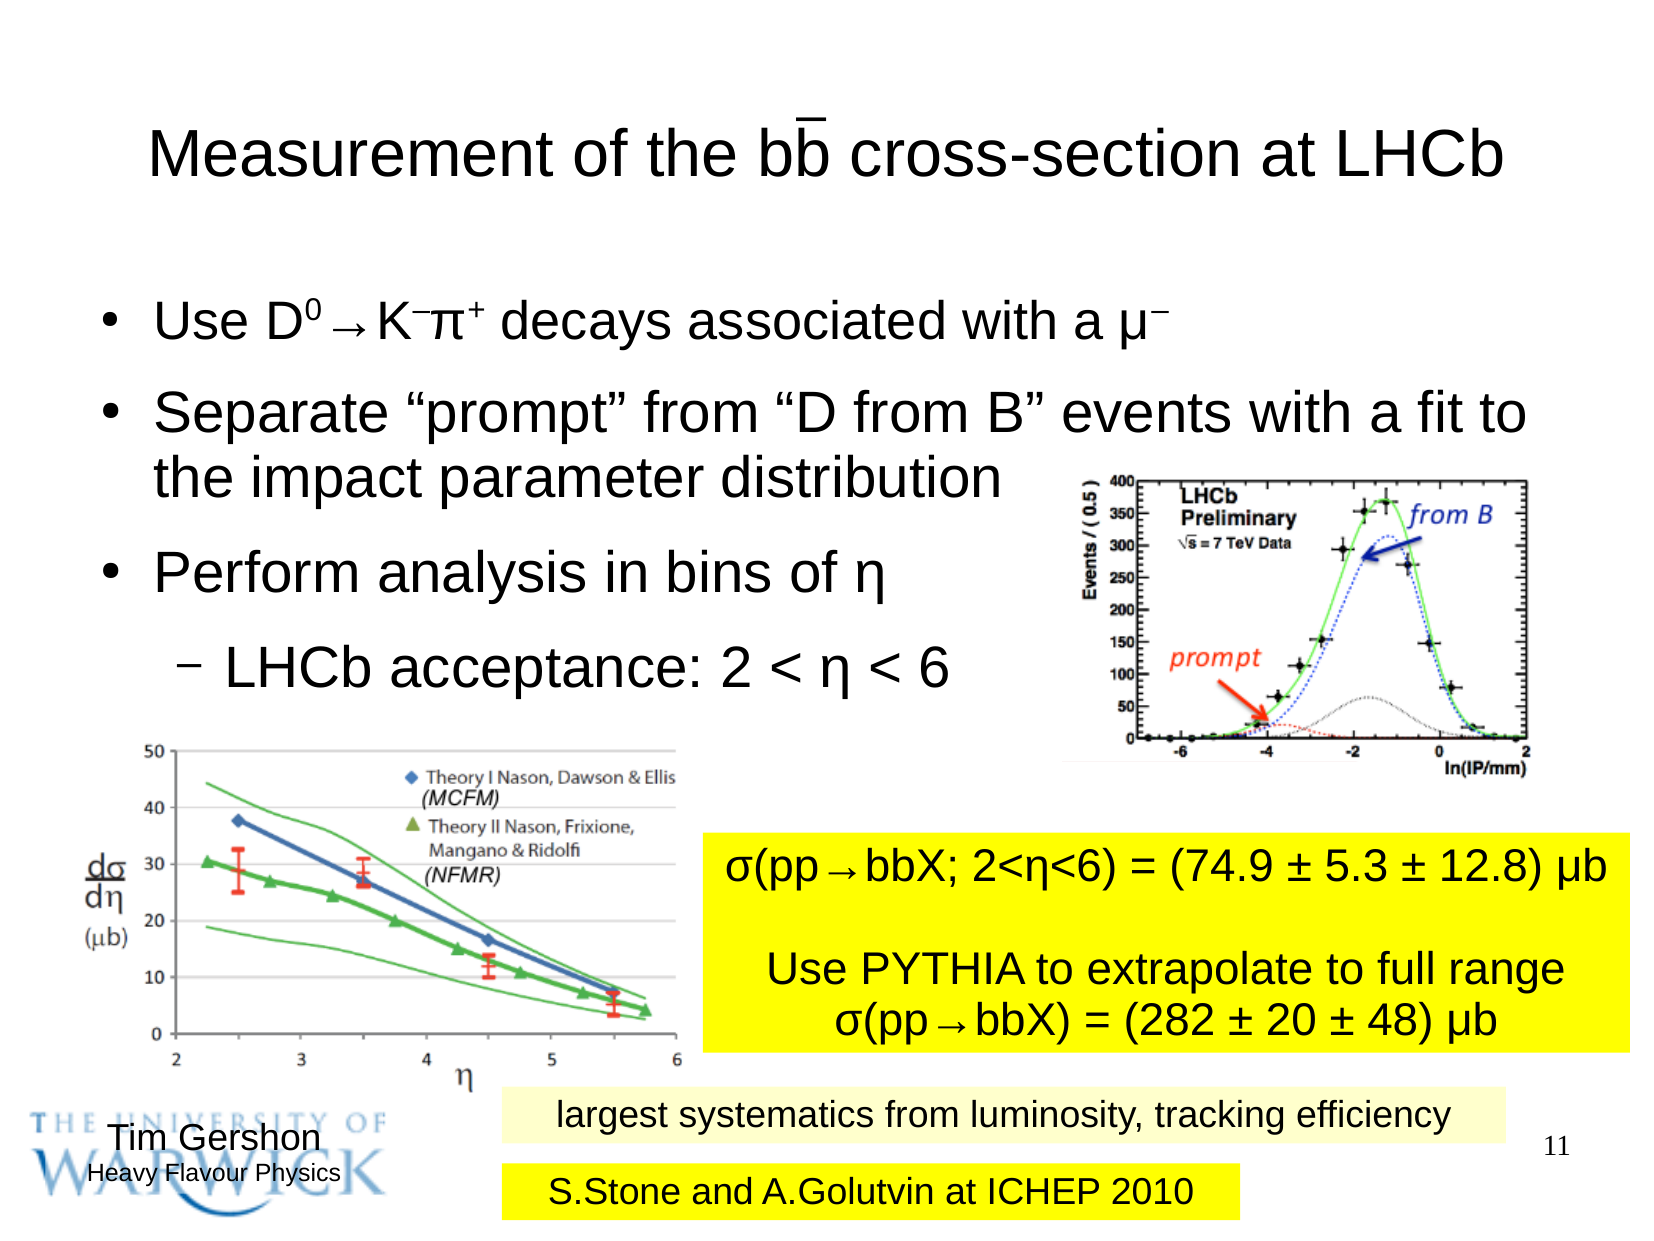

# Measurement of the bb cross-section at LHCb
–
Use D0→K–π+ decays associated with a μ–
Separate “prompt” from “D from B” events with a fit to the impact parameter distribution
Perform analysis in bins of η
LHCb acceptance: 2 < η < 6
σ(pp→bbX; 2<η<6) = (74.9 ± 5.3 ± 12.8) μb
Use PYTHIA to extrapolate to full range
σ(pp→bbX) = (282 ± 20 ± 48) μb
largest systematics from luminosity, tracking efficiency
Tim Gershon
Heavy Flavour Physics
11
S.Stone and A.Golutvin at ICHEP 2010